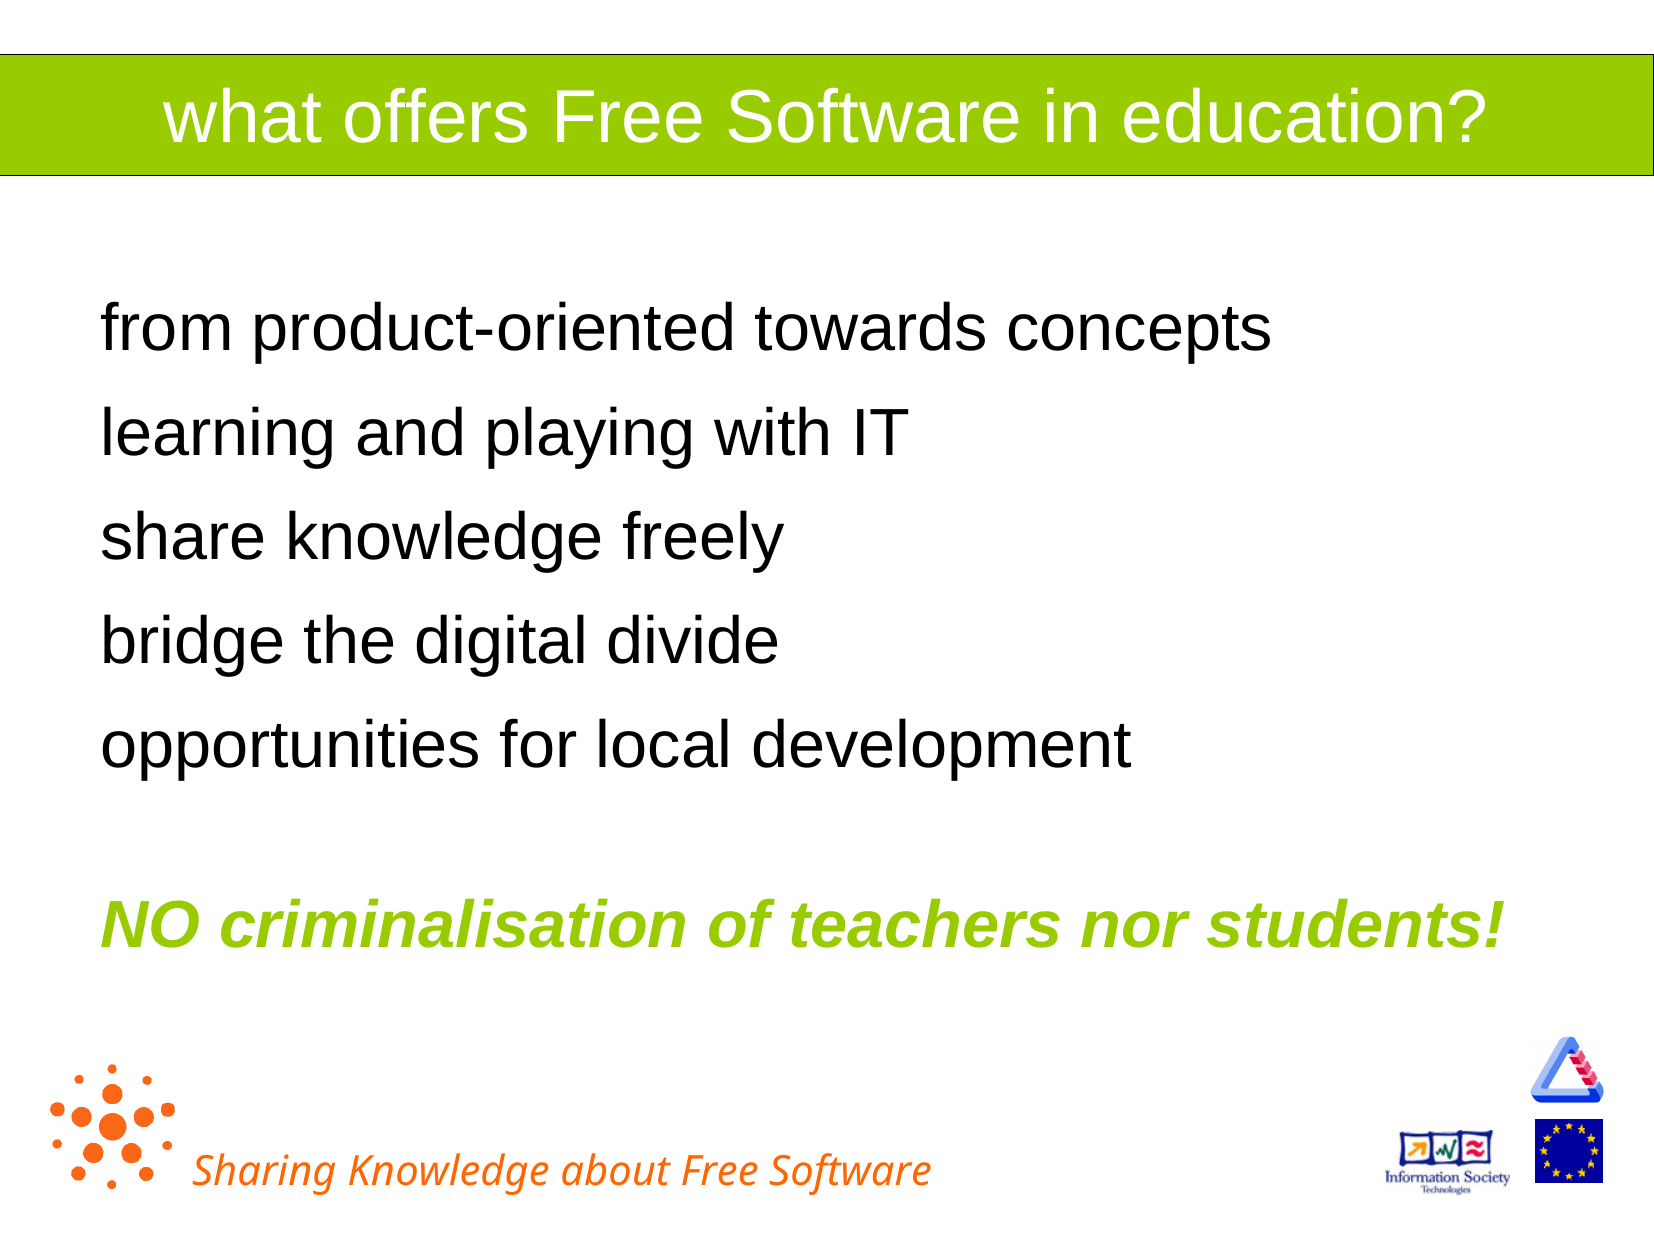

# what offers Free Software in education?
from product-oriented towards concepts
learning and playing with IT
share knowledge freely
bridge the digital divide
opportunities for local development
NO criminalisation of teachers nor students!